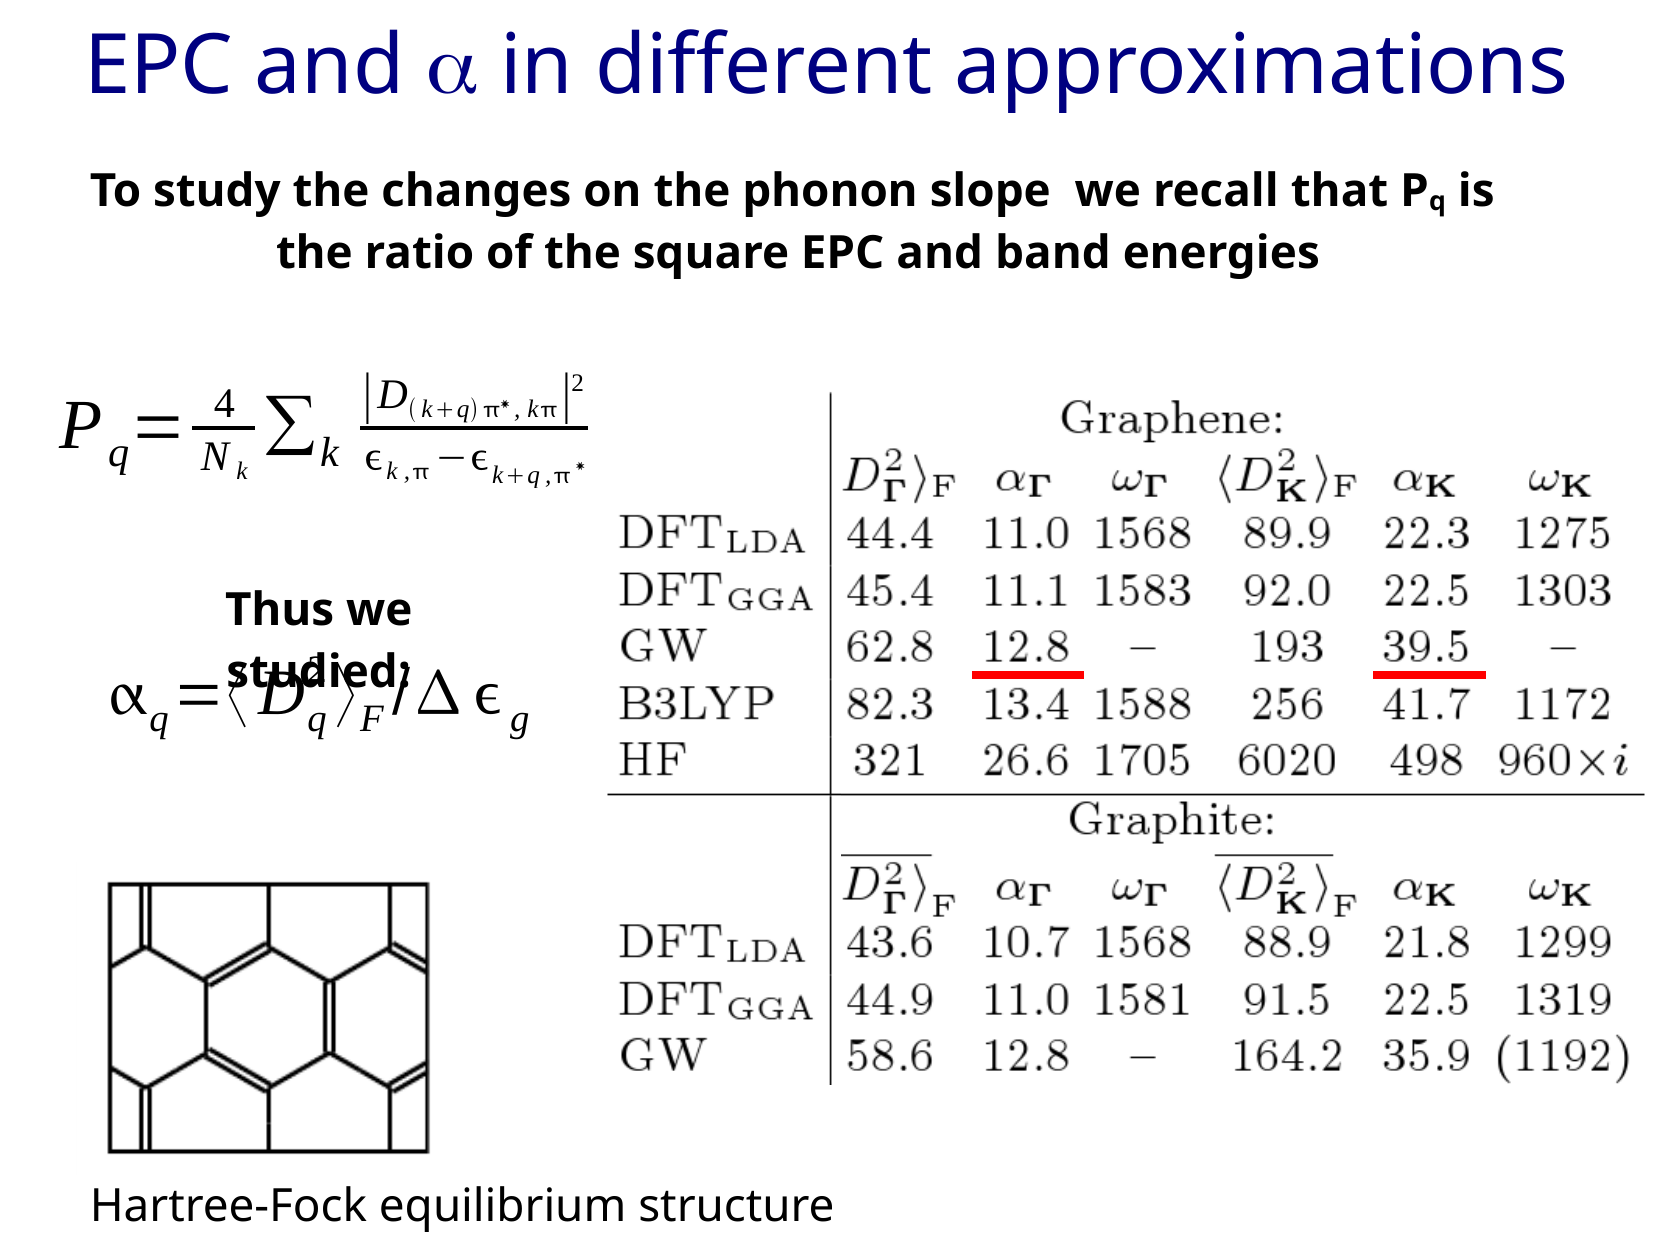

# EPC and a in different approximations
To study the changes on the phonon slope we recall that Pq is
the ratio of the square EPC and band energies
Thus we studied:
Hartree-Fock equilibrium structure